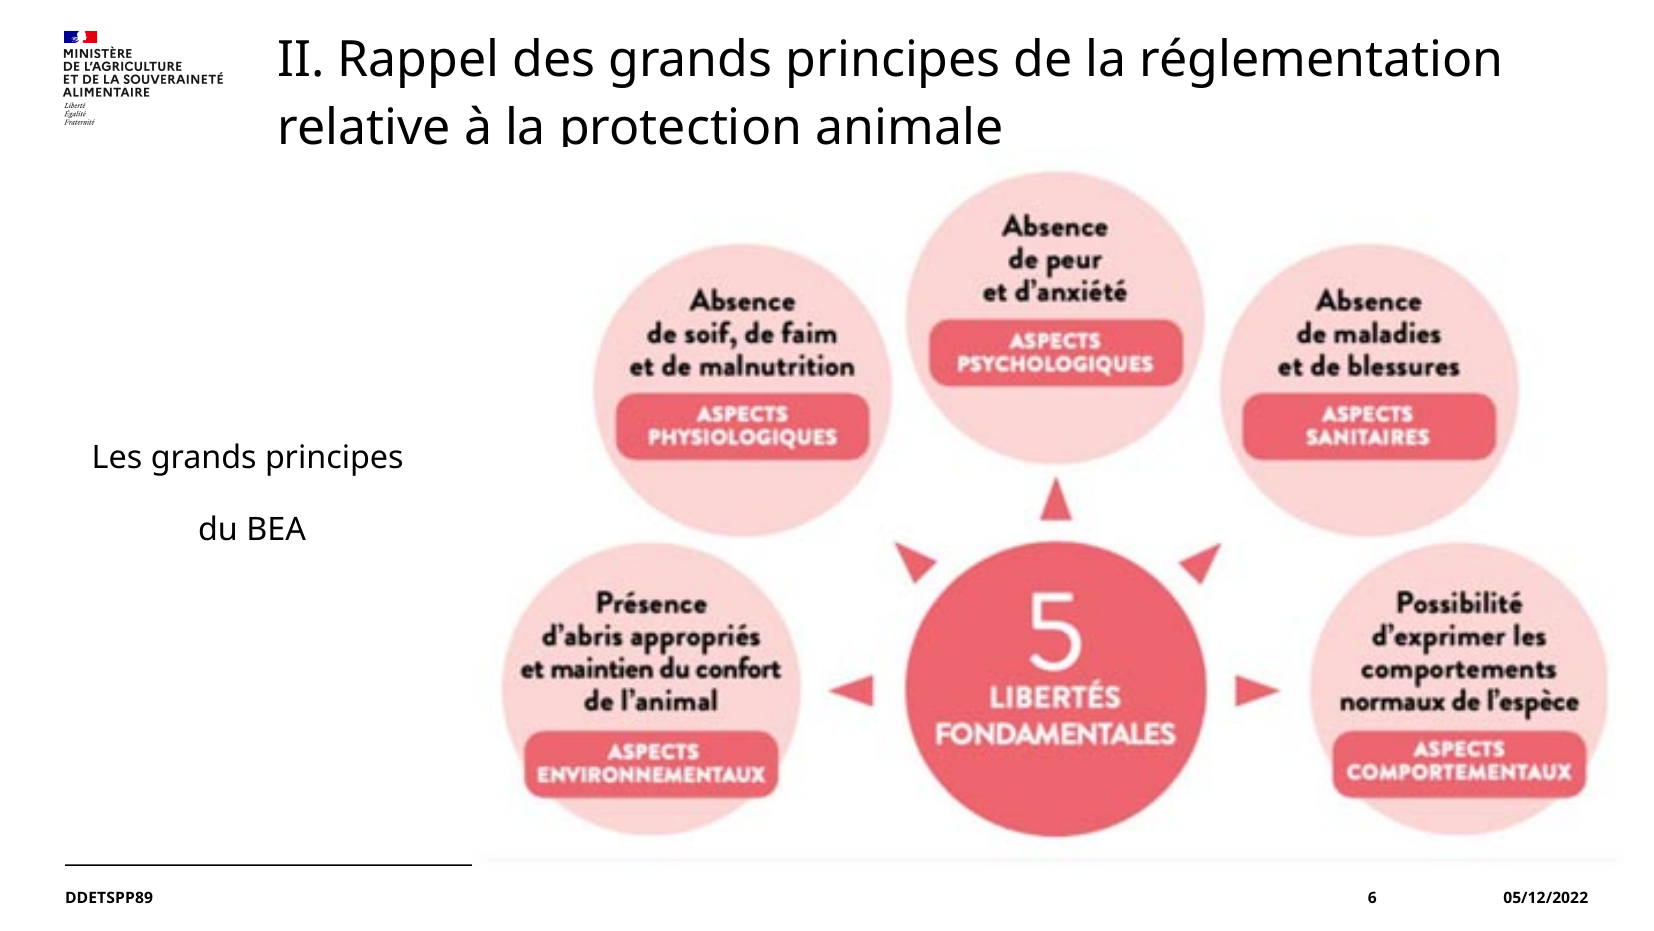

# II. Rappel des grands principes de la réglementation relative à la protection animale
Les grands principes
du BEA
DDETSPP89
6
05/12/2022